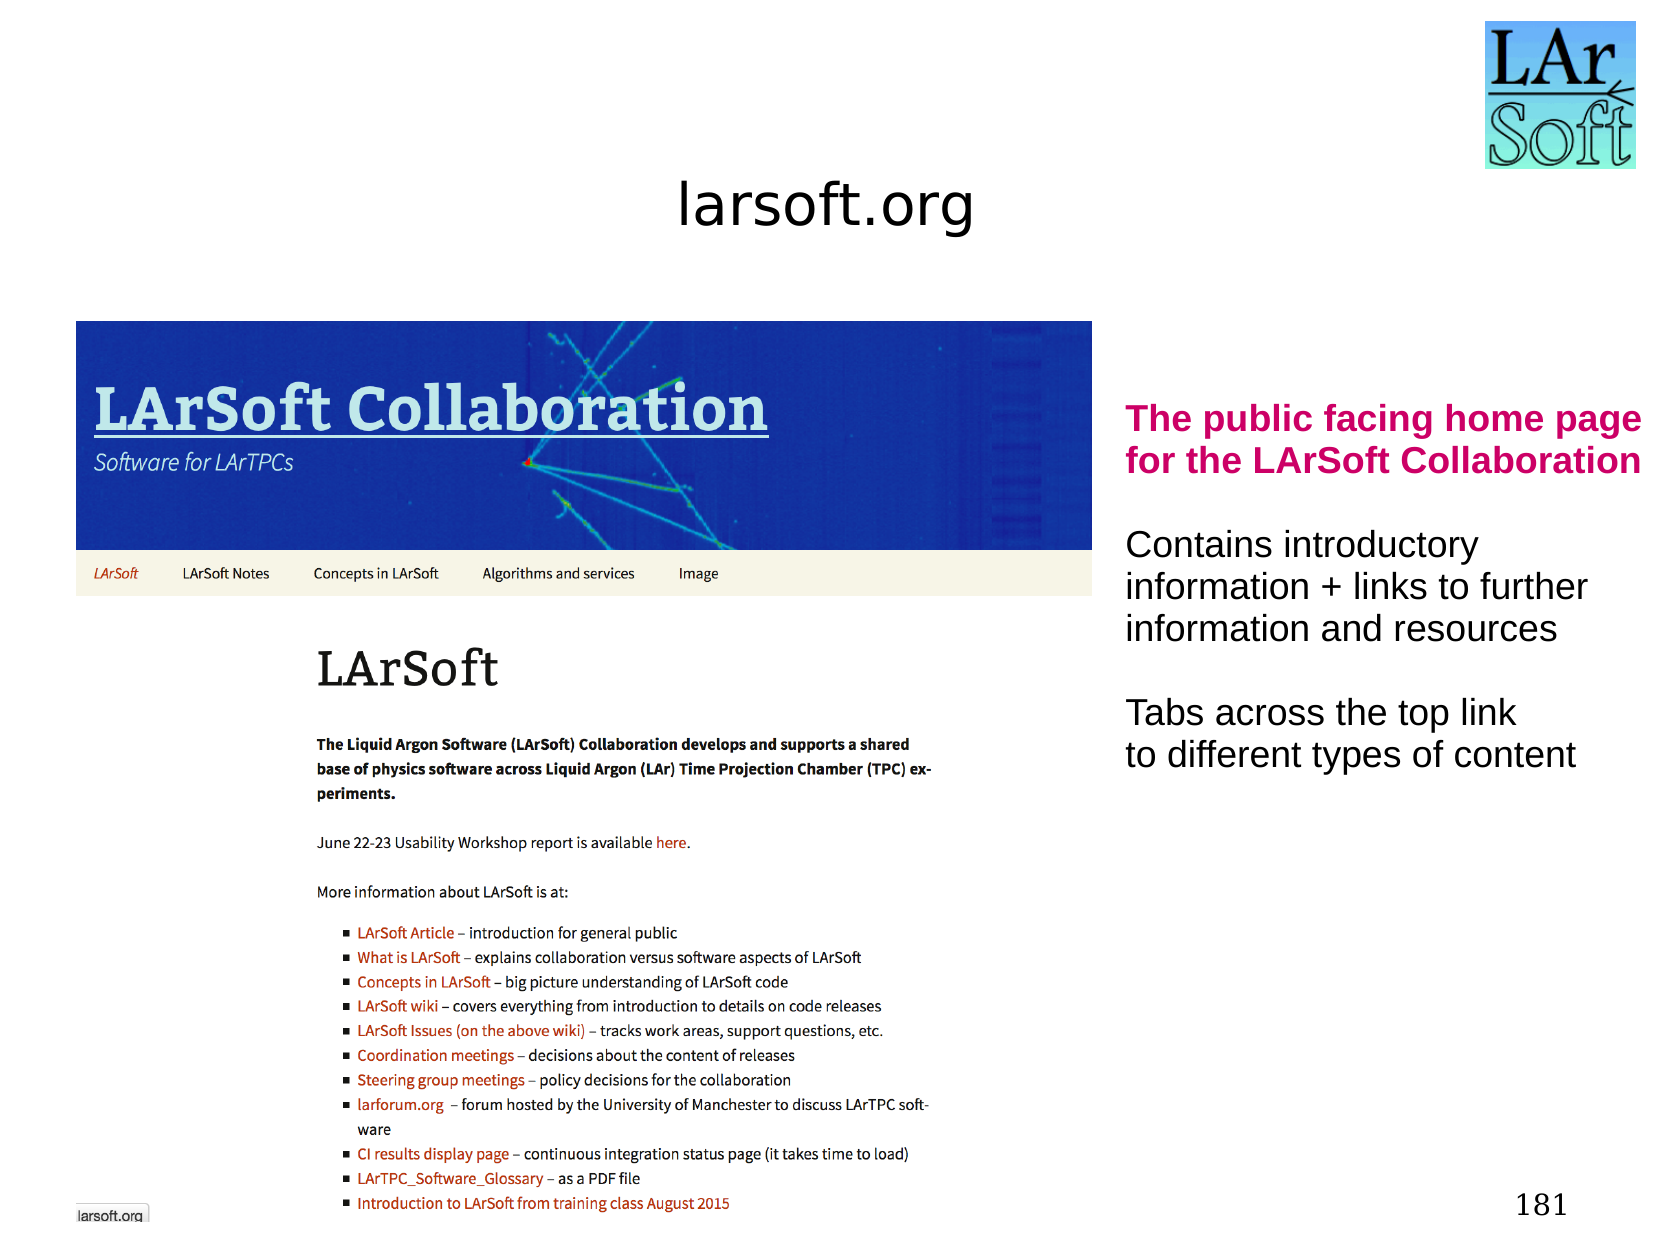

# larsoft.org
The public facing home page
for the LArSoft Collaboration
Contains introductory
information + links to further
information and resources
Tabs across the top link
to different types of content
181